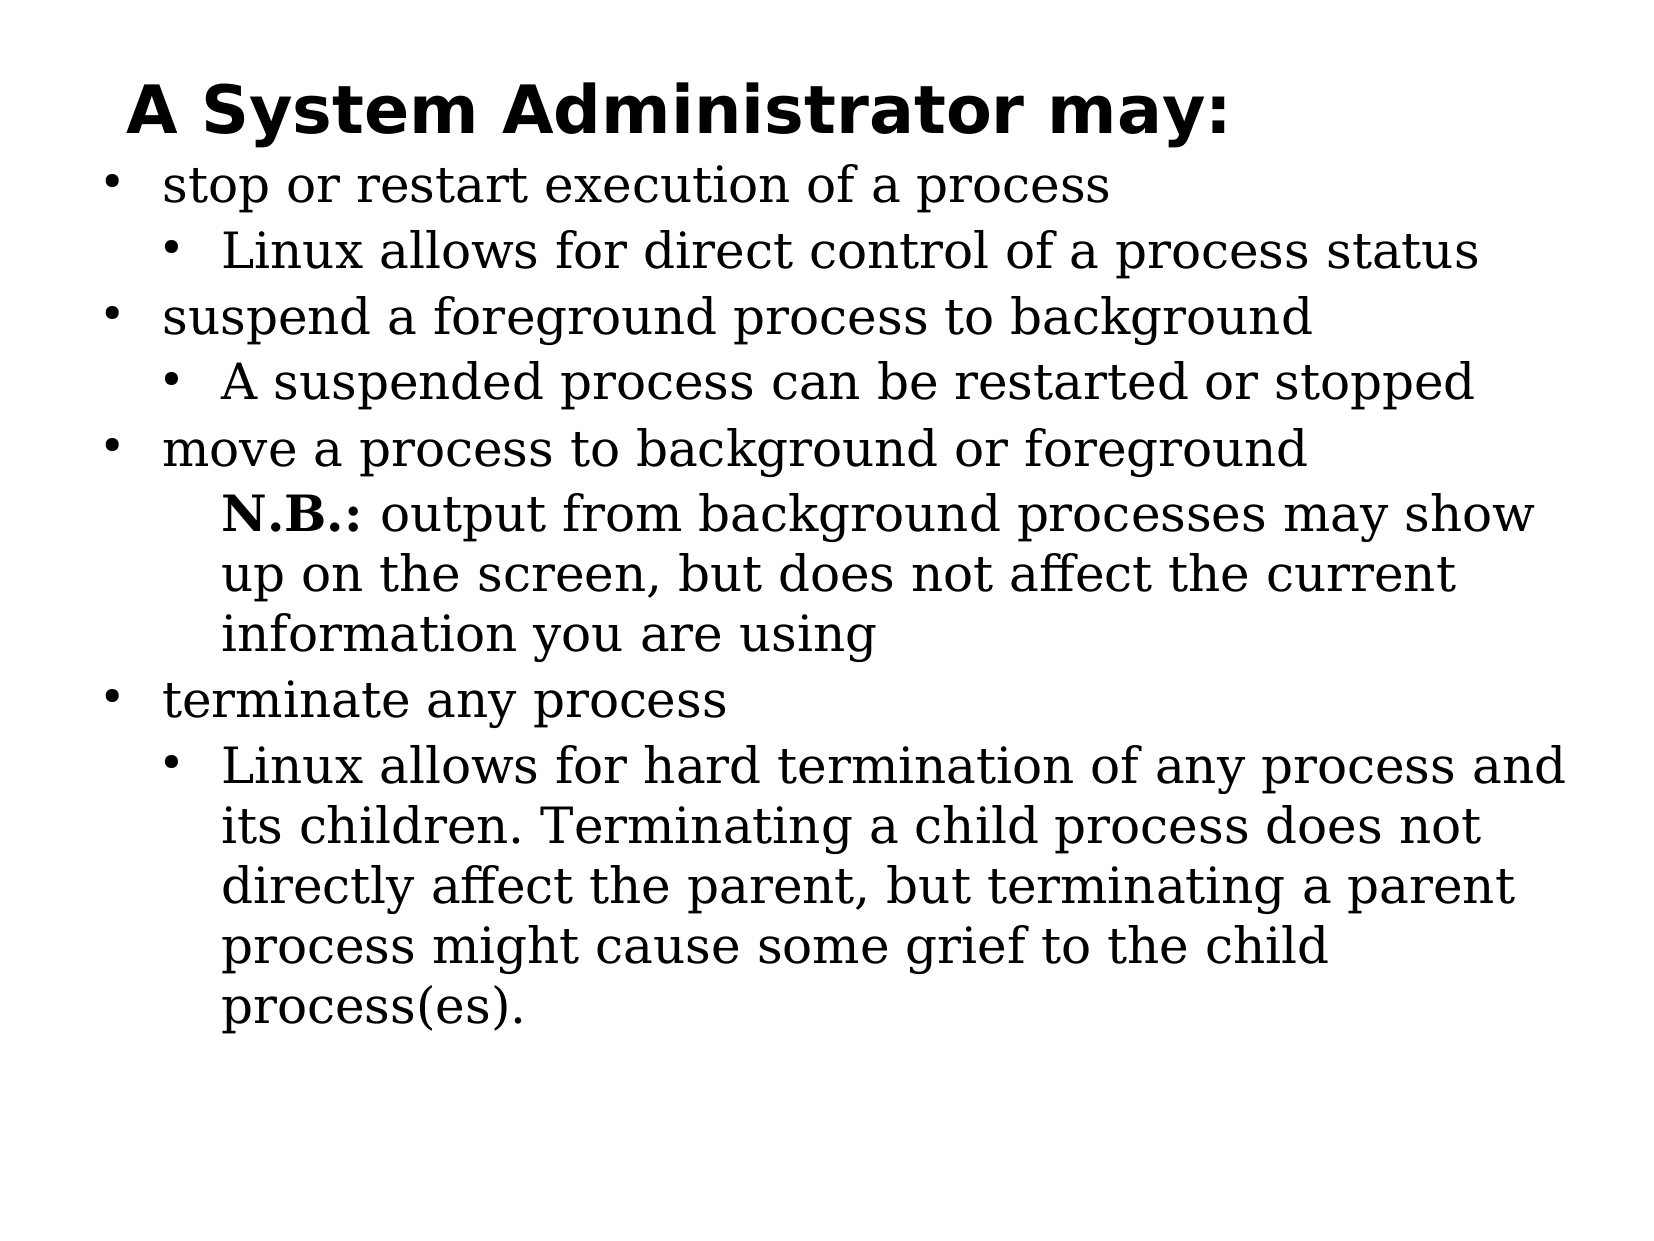

A System Administrator may:
stop or restart execution of a process
Linux allows for direct control of a process status
suspend a foreground process to background
A suspended process can be restarted or stopped
move a process to background or foreground
N.B.: output from background processes may show up on the screen, but does not affect the current information you are using
terminate any process
Linux allows for hard termination of any process and its children. Terminating a child process does not directly affect the parent, but terminating a parent process might cause some grief to the child process(es).